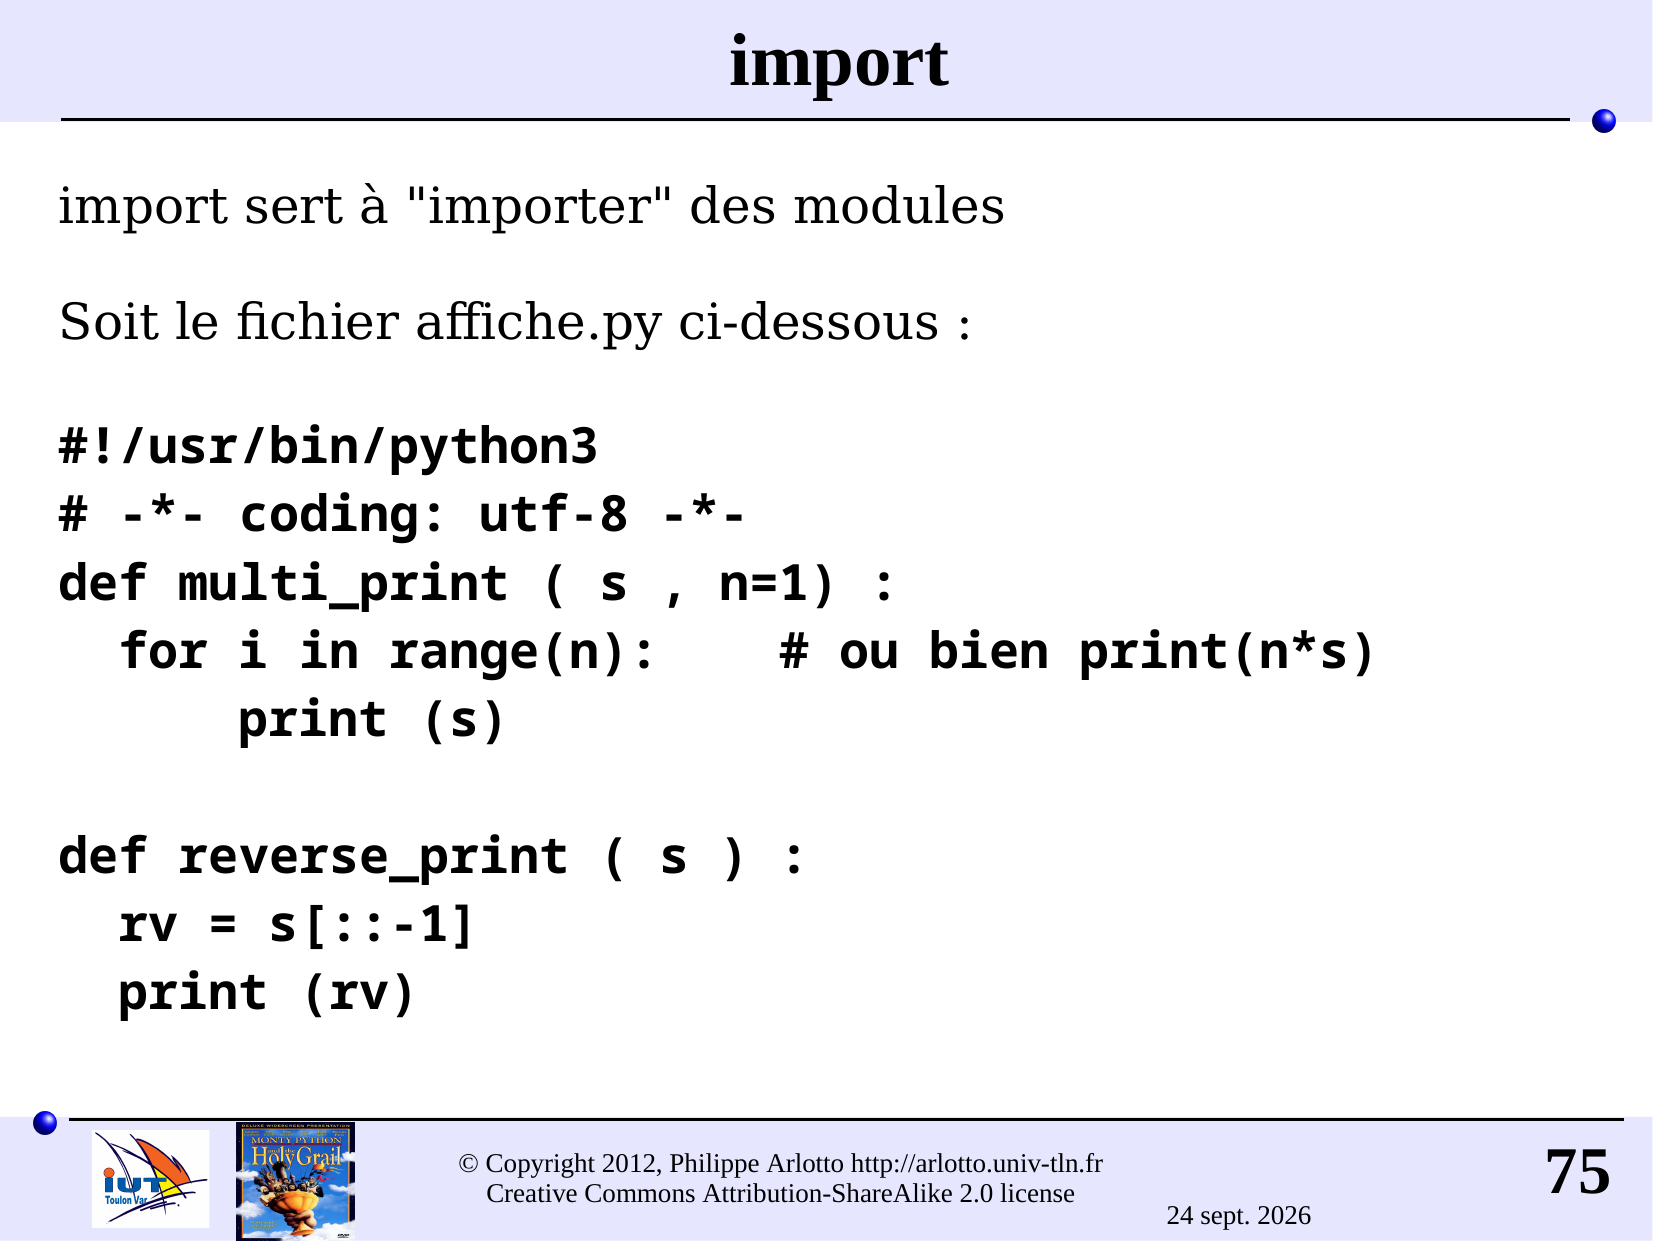

# import
import sert à "importer" des modules
Soit le fichier affiche.py ci-dessous :
#!/usr/bin/python3
# -*- coding: utf-8 -*-
def multi_print ( s , n=1) :
 for i in range(n): # ou bien print(n*s)
 print (s)
def reverse_print ( s ) :
 rv = s[::-1]
 print (rv)